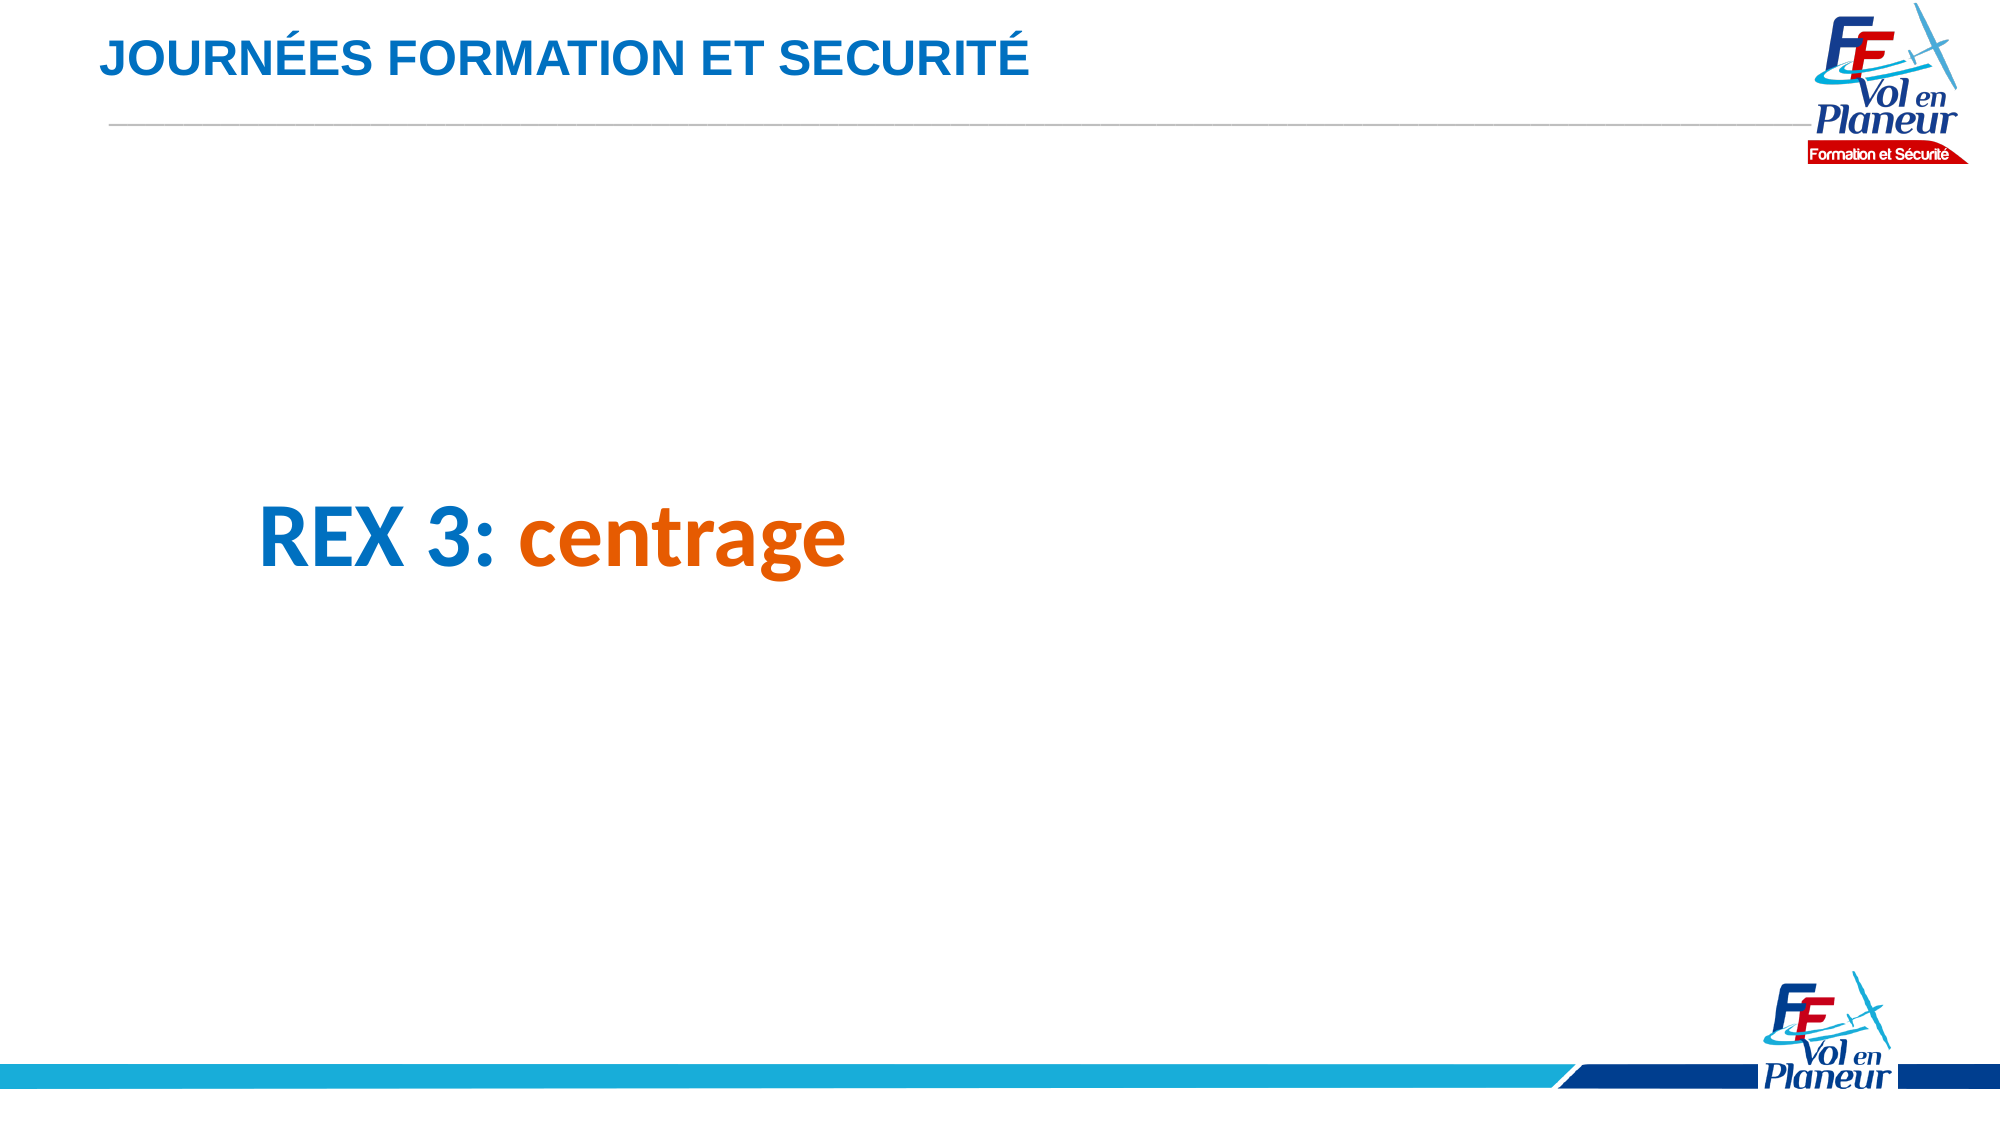

# JOURNÉES FORMATION ET SECURITÉ
REX 3: centrage